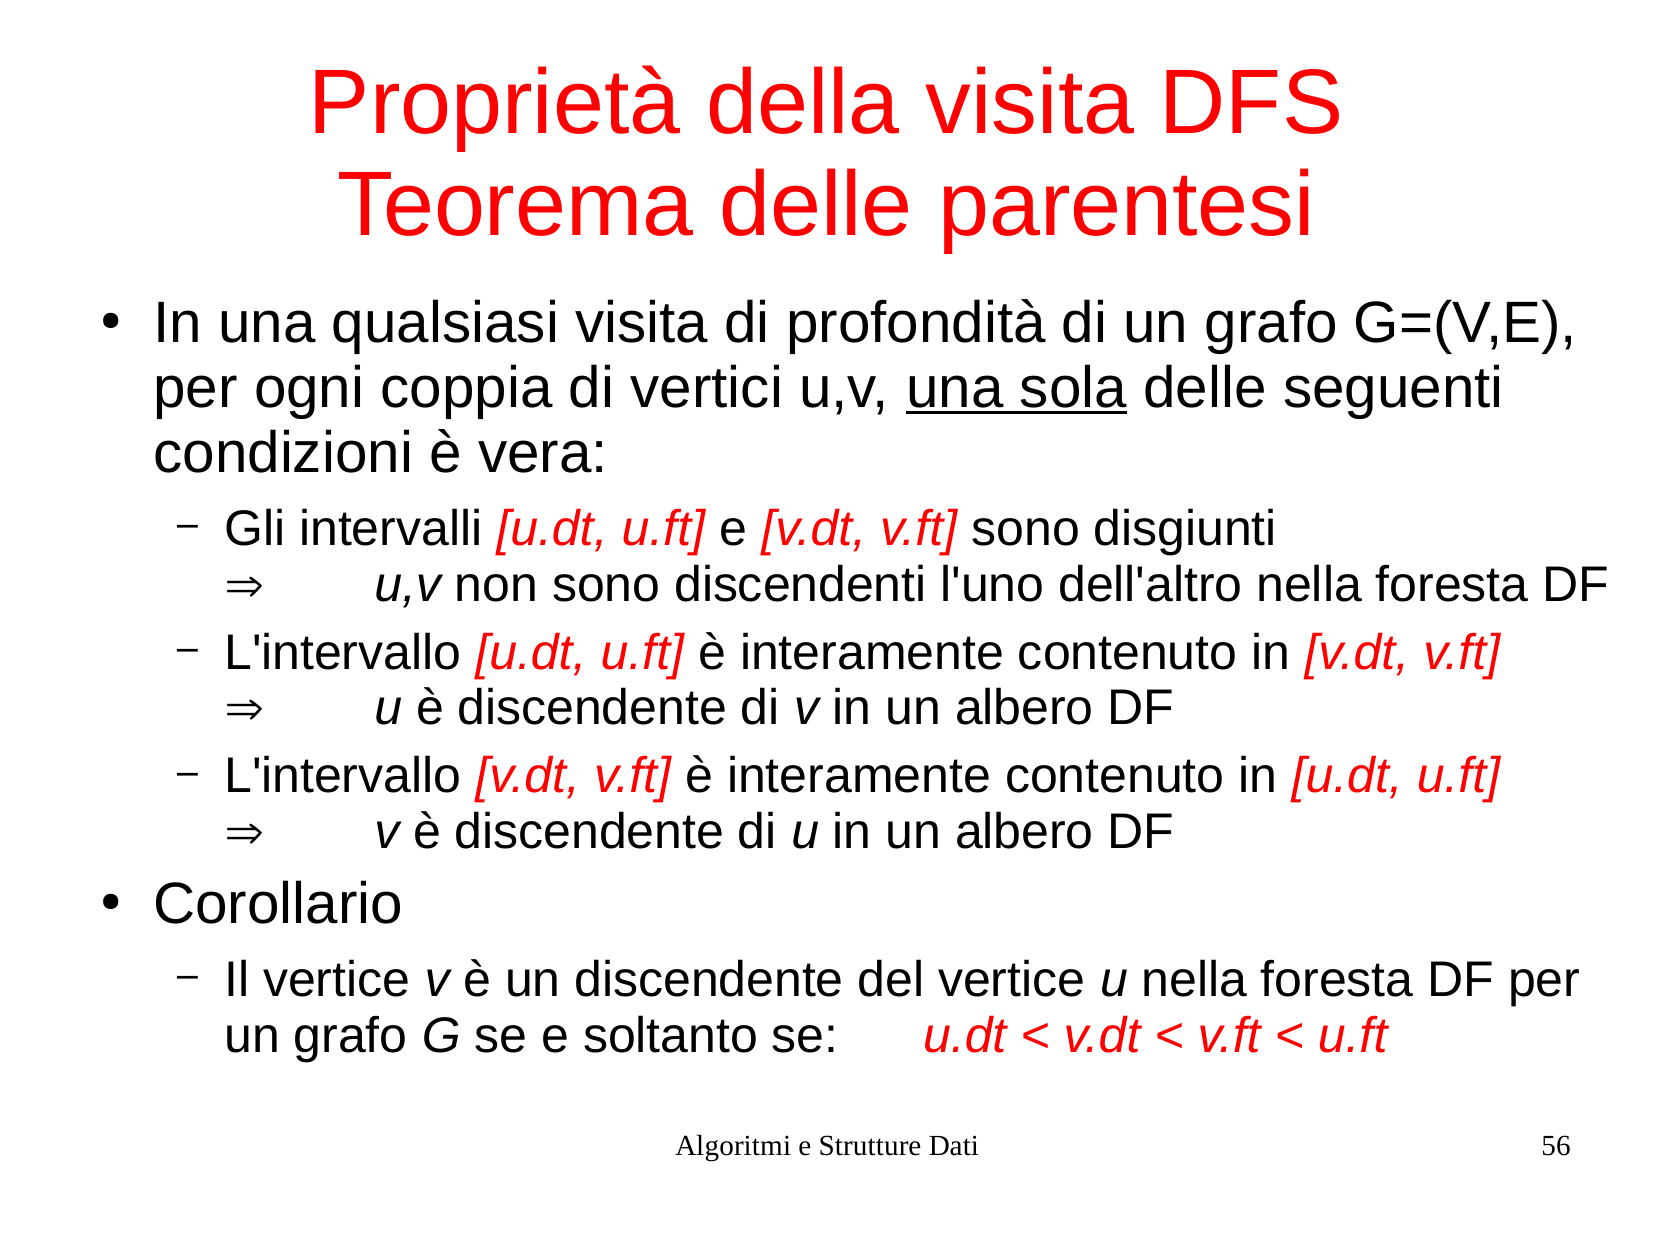

# Proprietà della visita DFS Teorema delle parentesi
In una qualsiasi visita di profondità di un grafo G=(V,E), per ogni coppia di vertici u,v, una sola delle seguenti condizioni è vera:
Gli intervalli [u.dt, u.ft] e [v.dt, v.ft] sono disgiunti
		u,v non sono discendenti l'uno dell'altro nella foresta DF
L'intervallo [u.dt, u.ft] è interamente contenuto in [v.dt, v.ft]
		u è discendente di v in un albero DF
L'intervallo [v.dt, v.ft] è interamente contenuto in [u.dt, u.ft]
		v è discendente di u in un albero DF
Corollario
Il vertice v è un discendente del vertice u nella foresta DF per un grafo G se e soltanto se: u.dt < v.dt < v.ft < u.ft
Algoritmi e Strutture Dati
56